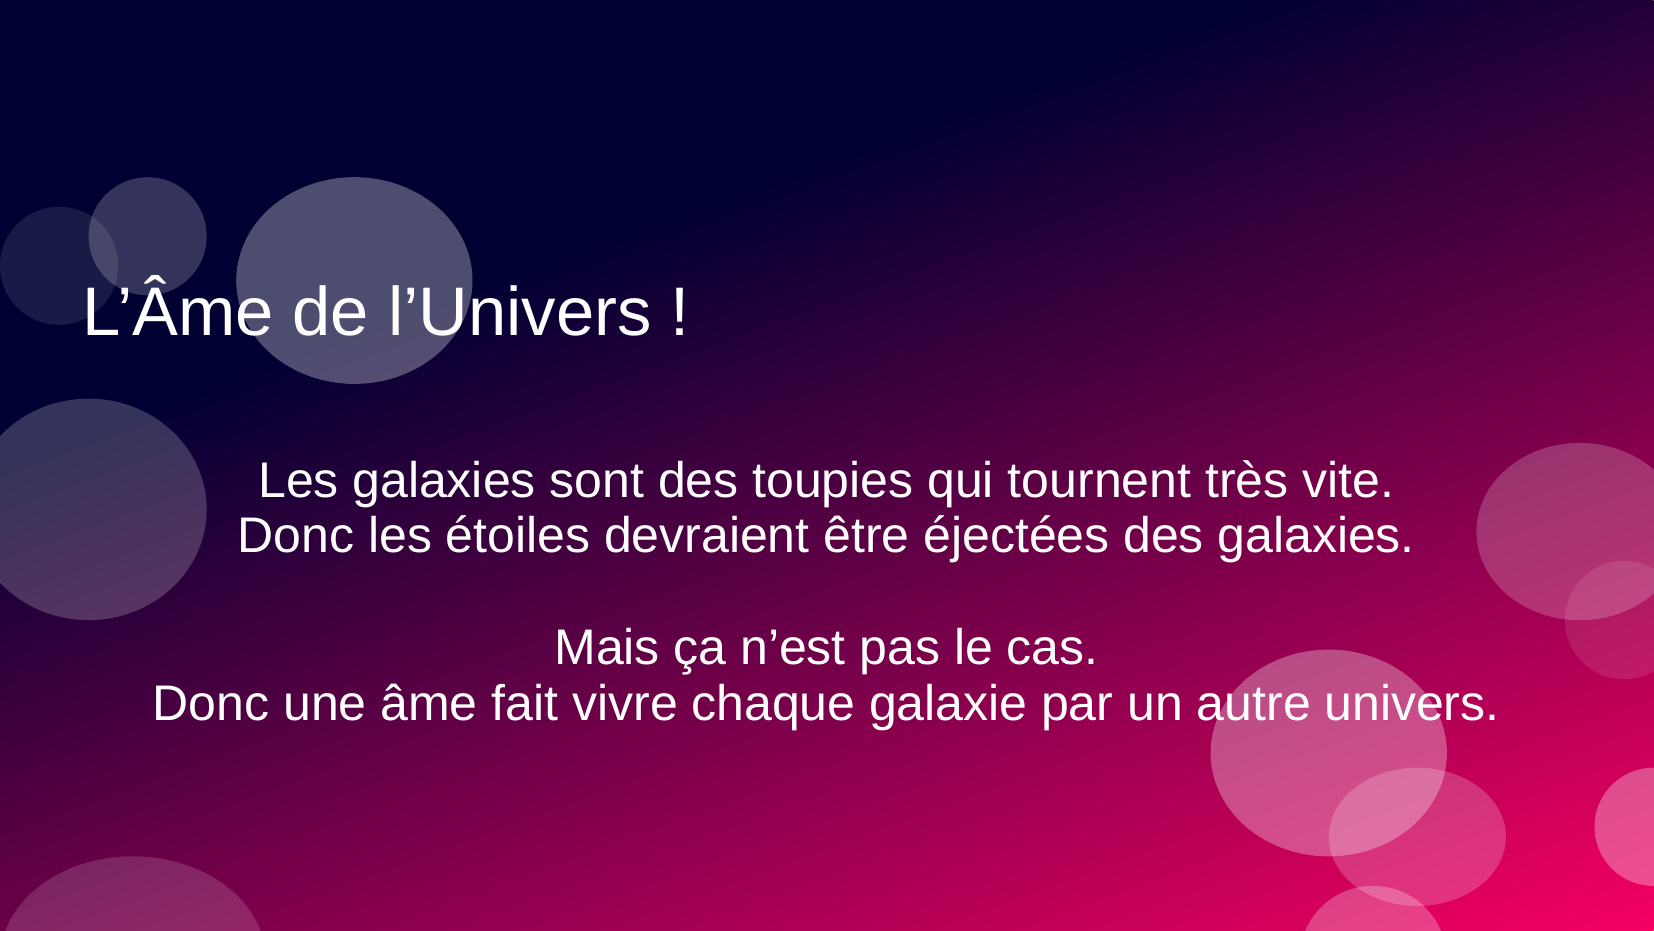

# L’Âme de l’Univers !
Les galaxies sont des toupies qui tournent très vite.
Donc les étoiles devraient être éjectées des galaxies.
Mais ça n’est pas le cas.
Donc une âme fait vivre chaque galaxie par un autre univers.